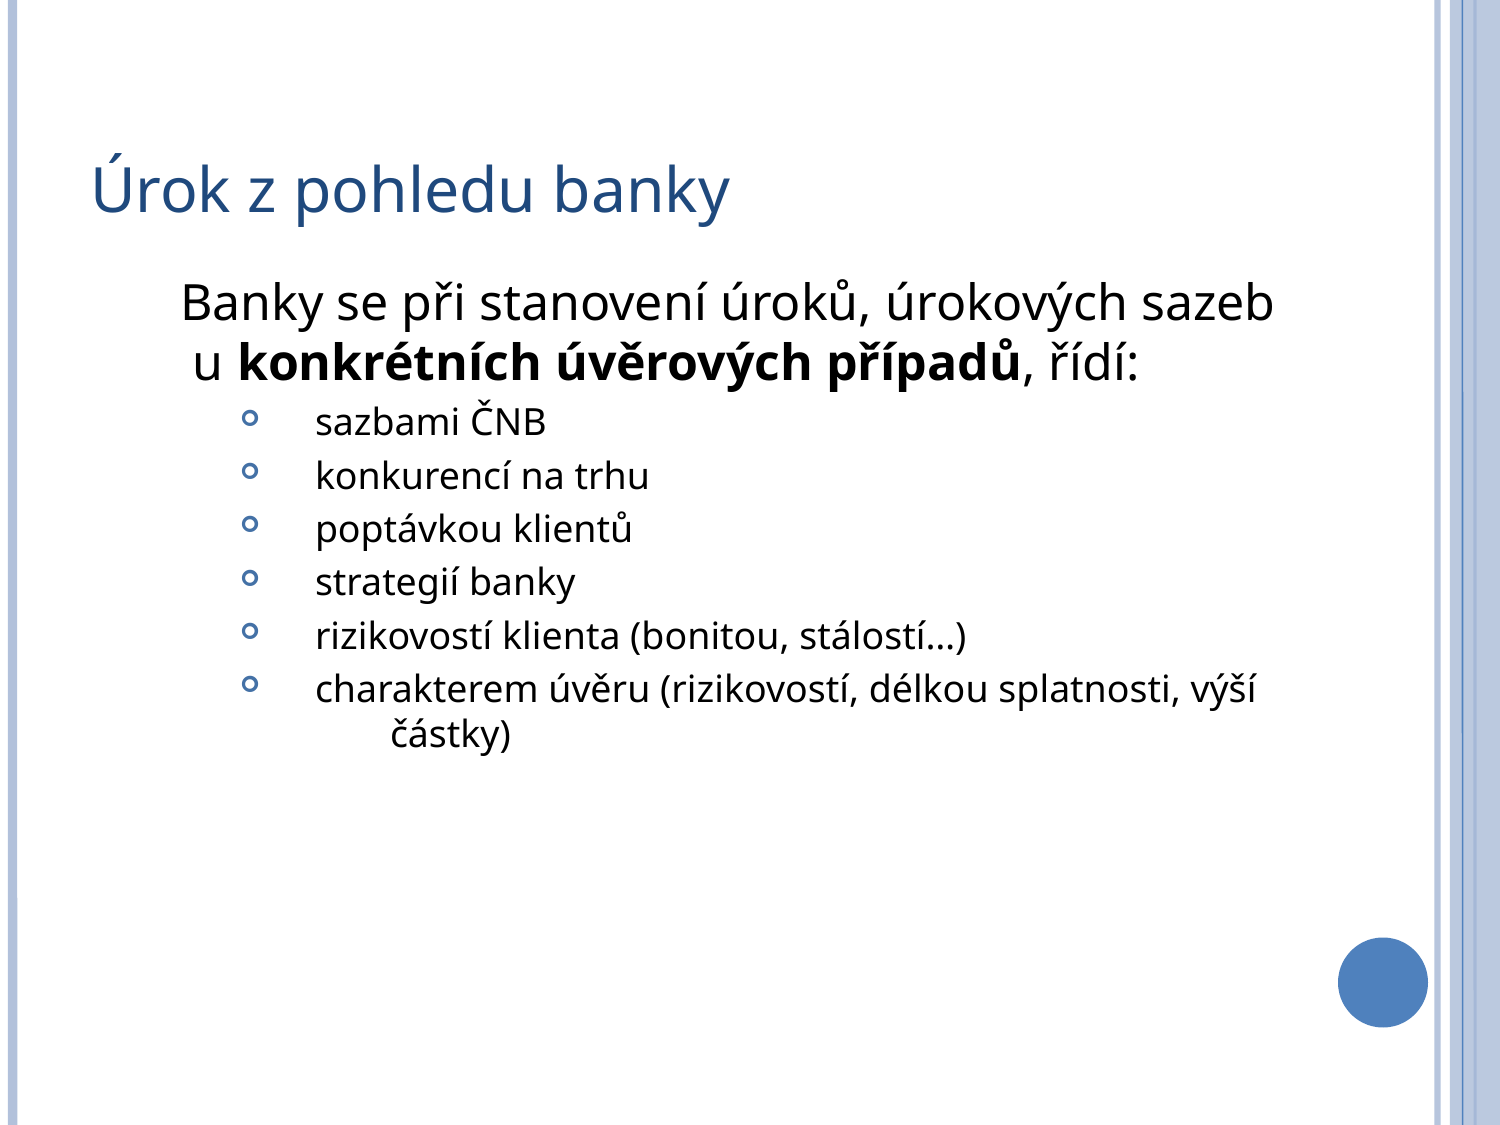

# Úrok z pohledu banky
Banky se při stanovení úroků, úrokových sazeb
 u konkrétních úvěrových případů, řídí:
sazbami ČNB
konkurencí na trhu
poptávkou klientů
strategií banky
rizikovostí klienta (bonitou, stálostí…)
charakterem úvěru (rizikovostí, délkou splatnosti, výší částky)